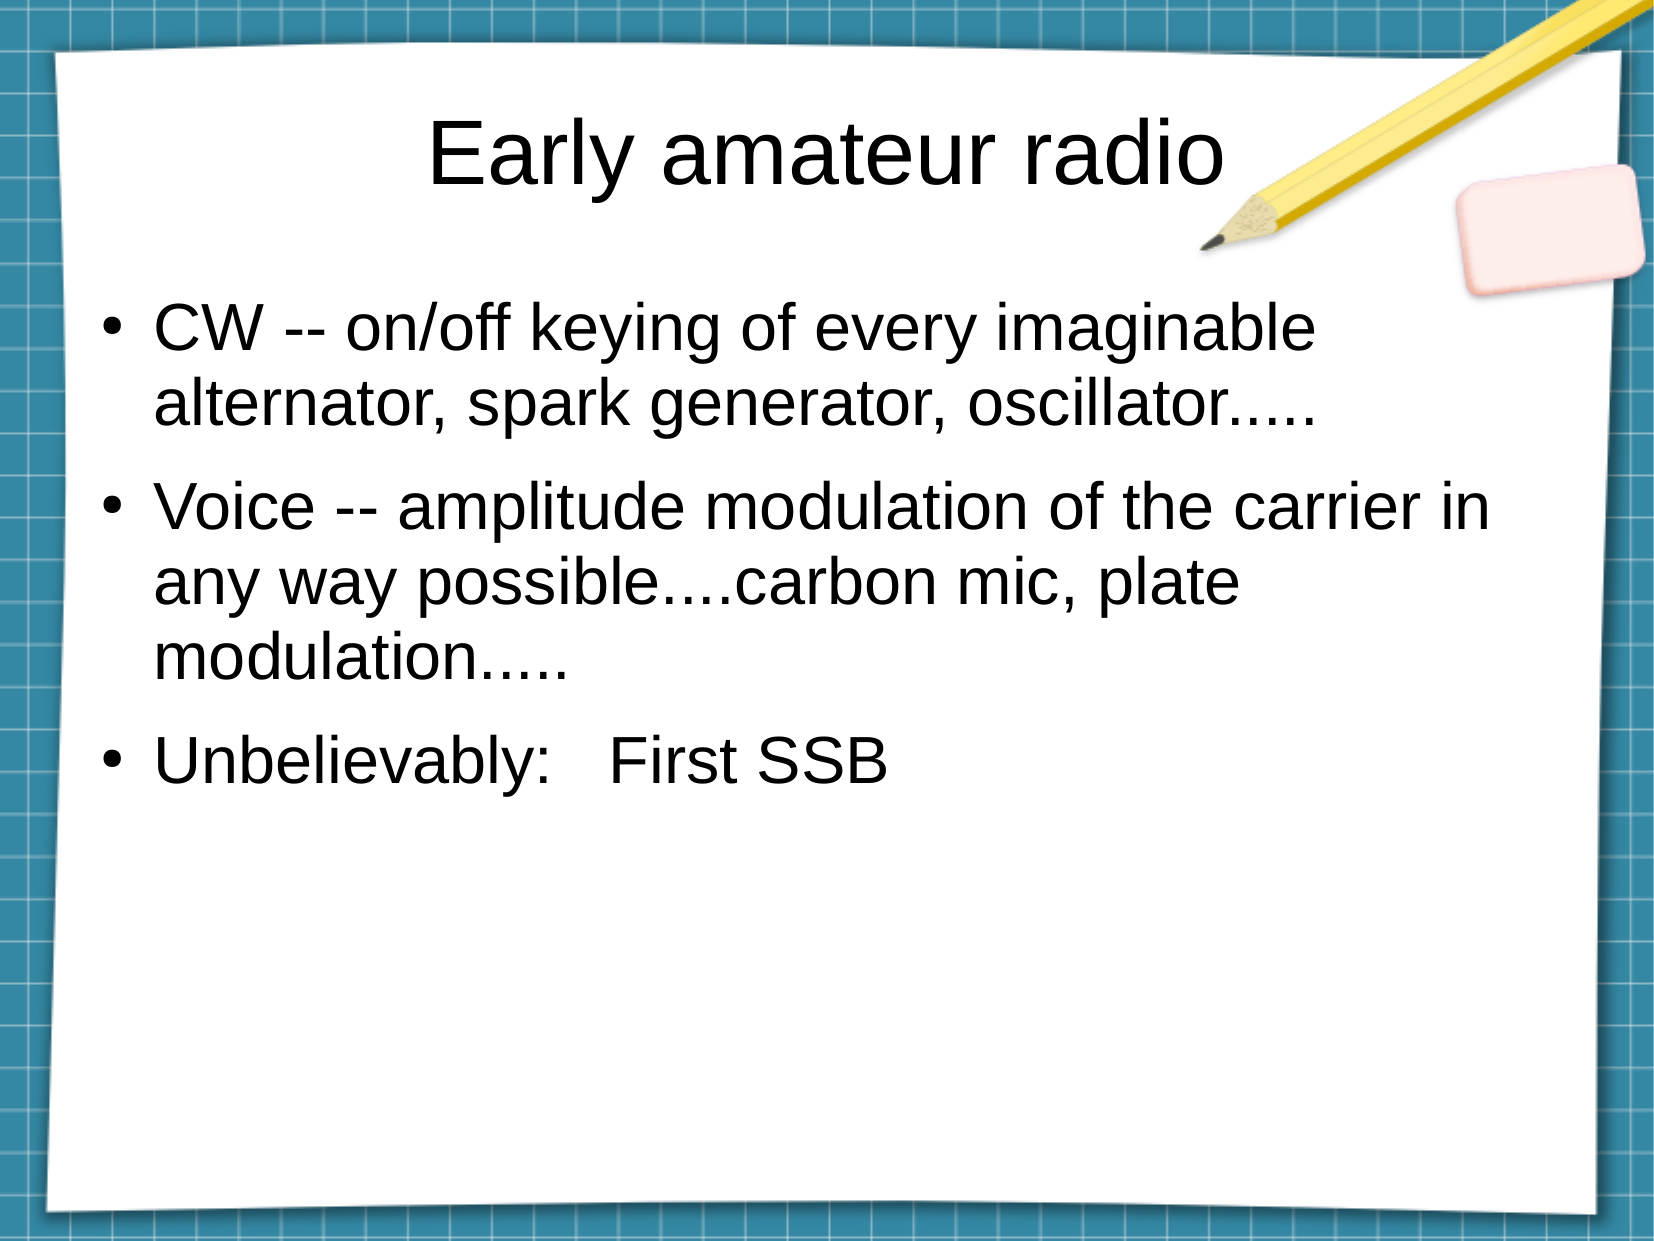

# Early amateur radio
CW -- on/off keying of every imaginable alternator, spark generator, oscillator.....
Voice -- amplitude modulation of the carrier in any way possible....carbon mic, plate modulation.....
Unbelievably: First SSB